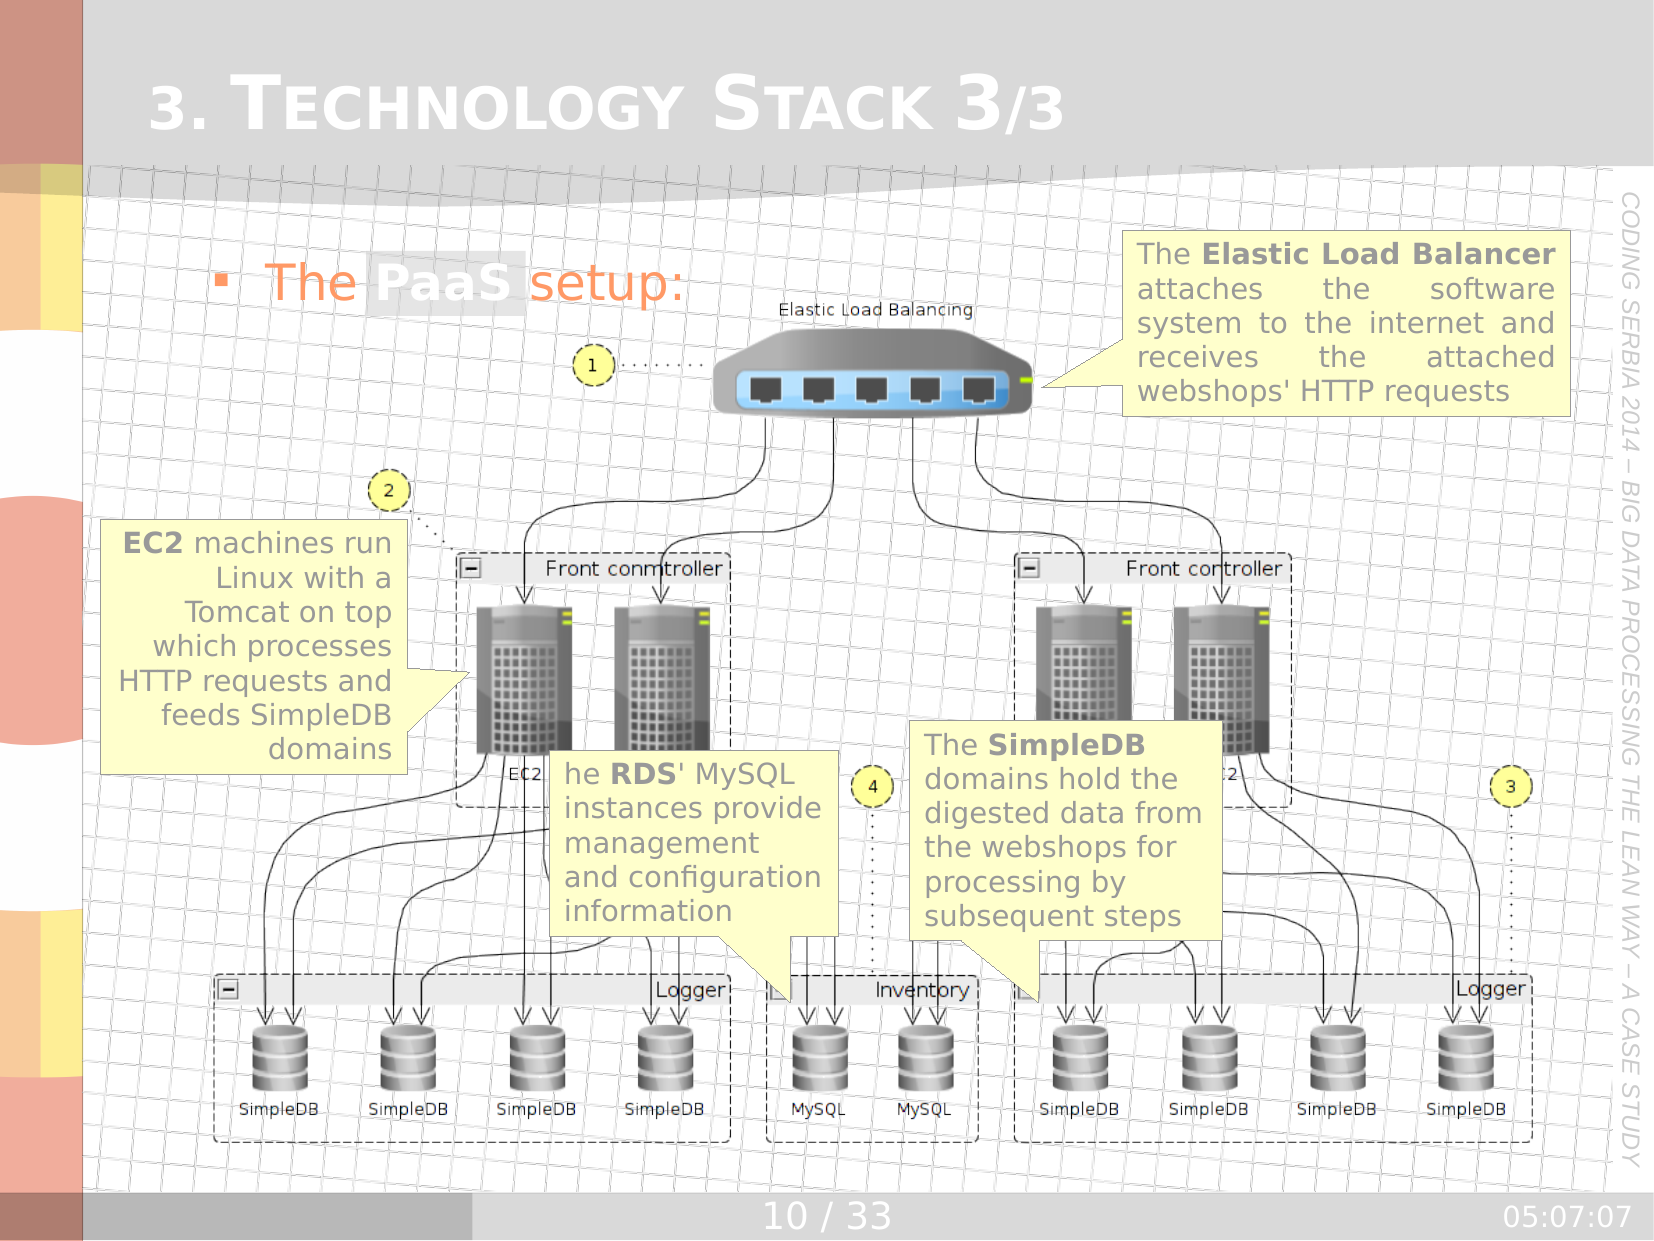

# 3. TECHNOLOGY STACK 3/3
The Elastic Load Balancer attaches the software system to the internet and receives the attached webshops' HTTP requests
The PaaS setup:
EC2 machines run Linux with a Tomcat on top which processes HTTP requests and feeds SimpleDB domains
The SimpleDB domains hold the digested data from the webshops for processing by subsequent steps
he RDS' MySQL instances provide management and configuration information